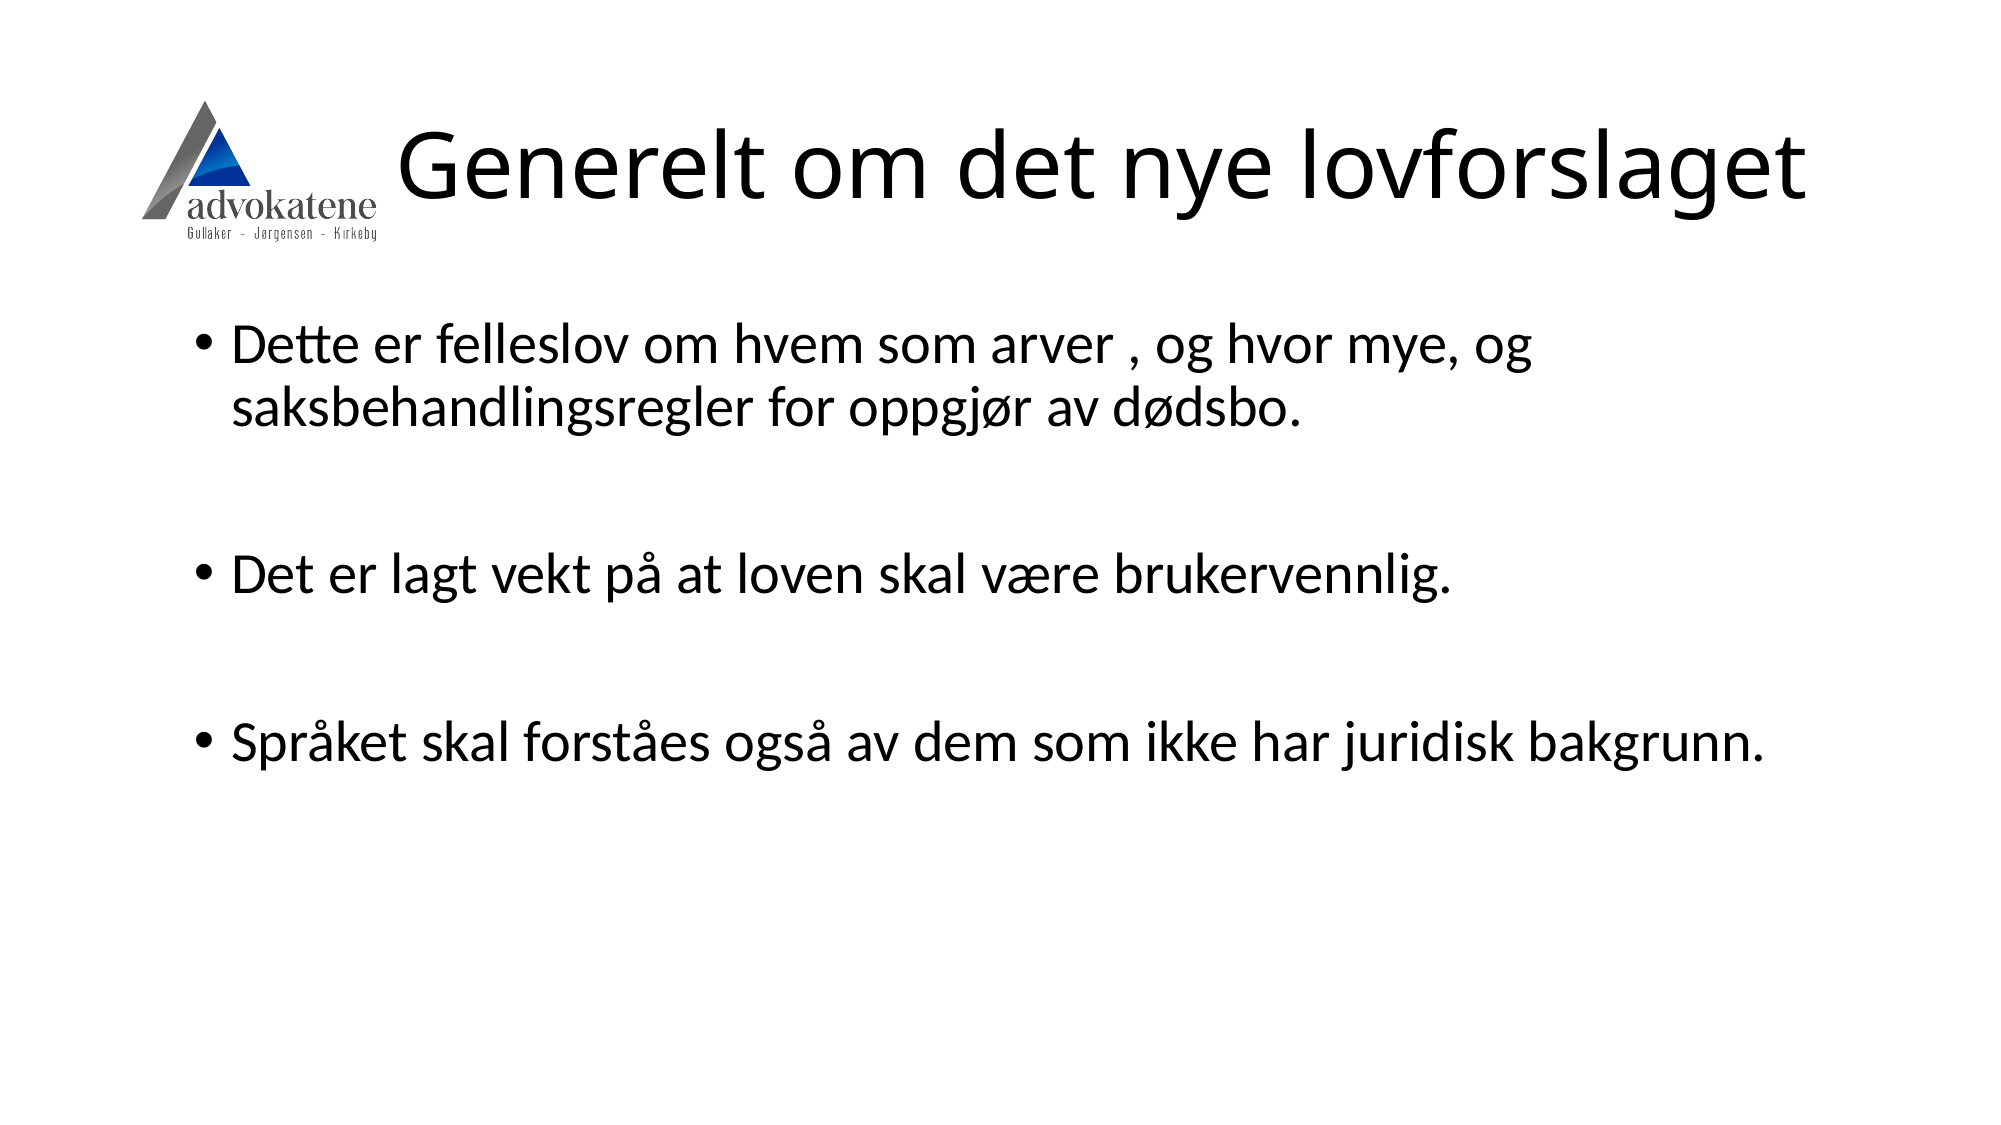

# Generelt om det nye lovforslaget
Dette er felleslov om hvem som arver , og hvor mye, og saksbehandlingsregler for oppgjør av dødsbo.
Det er lagt vekt på at loven skal være brukervennlig.
Språket skal forståes også av dem som ikke har juridisk bakgrunn.